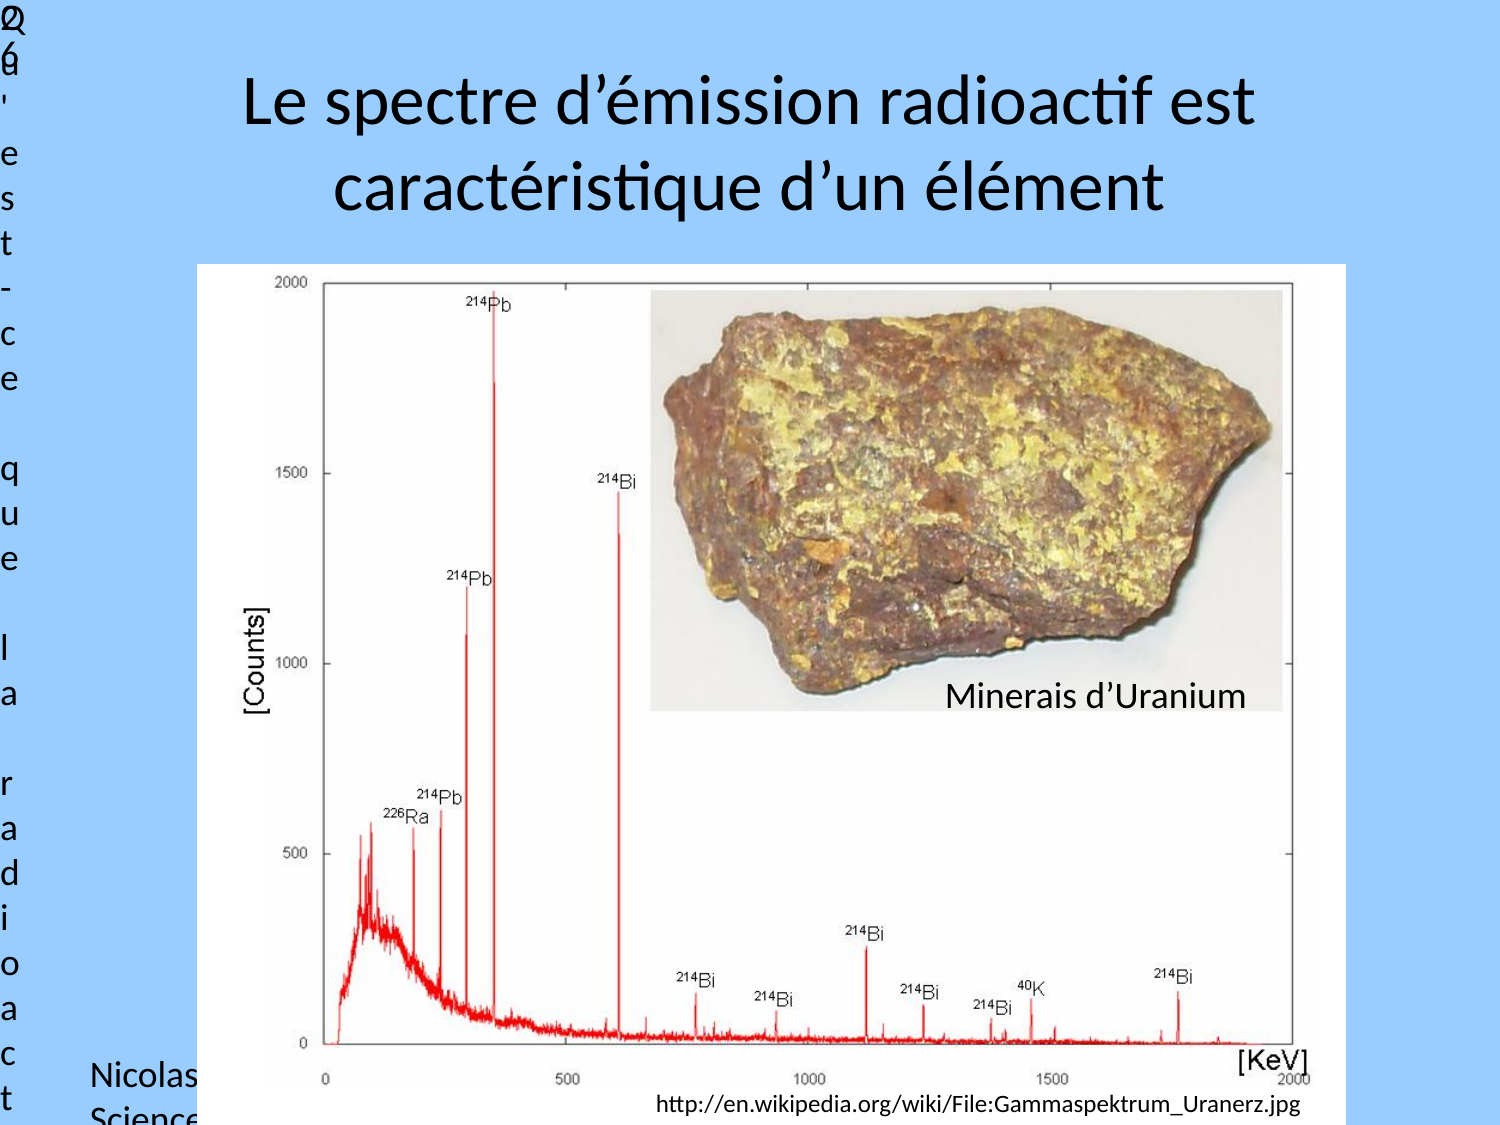

Qu'est-ce que la radioactivité?
# Le spectre d’émission radioactif est caractéristique d’un élément
Minerais d’Uranium
Nicolas Delerue, Science-ACO http://science-aco.fr http://nicolas.delerue.org
http://en.wikipedia.org/wiki/File:Gammaspektrum_Uranerz.jpg